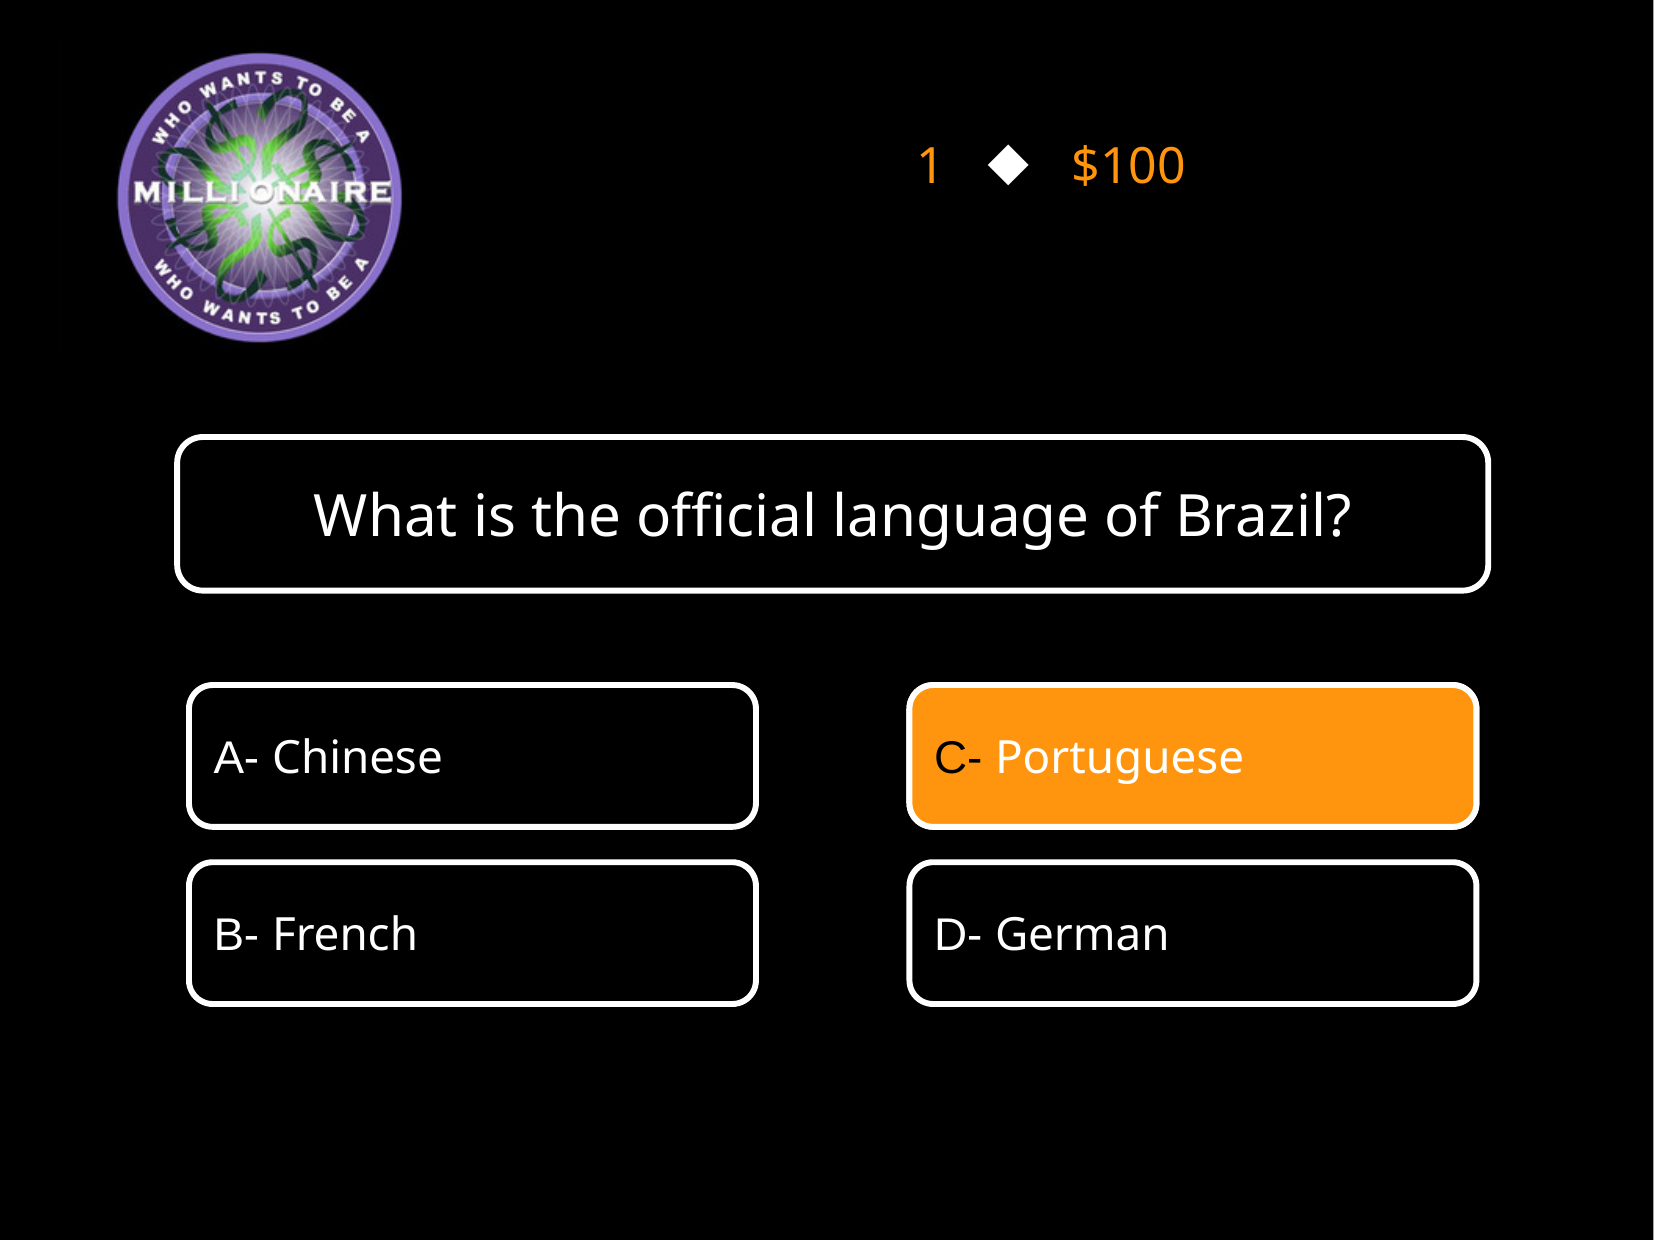

1  $100
What is the official language of Brazil?
A- Chinese
C- Portuguese
C- Portuguese
B- French
D- German